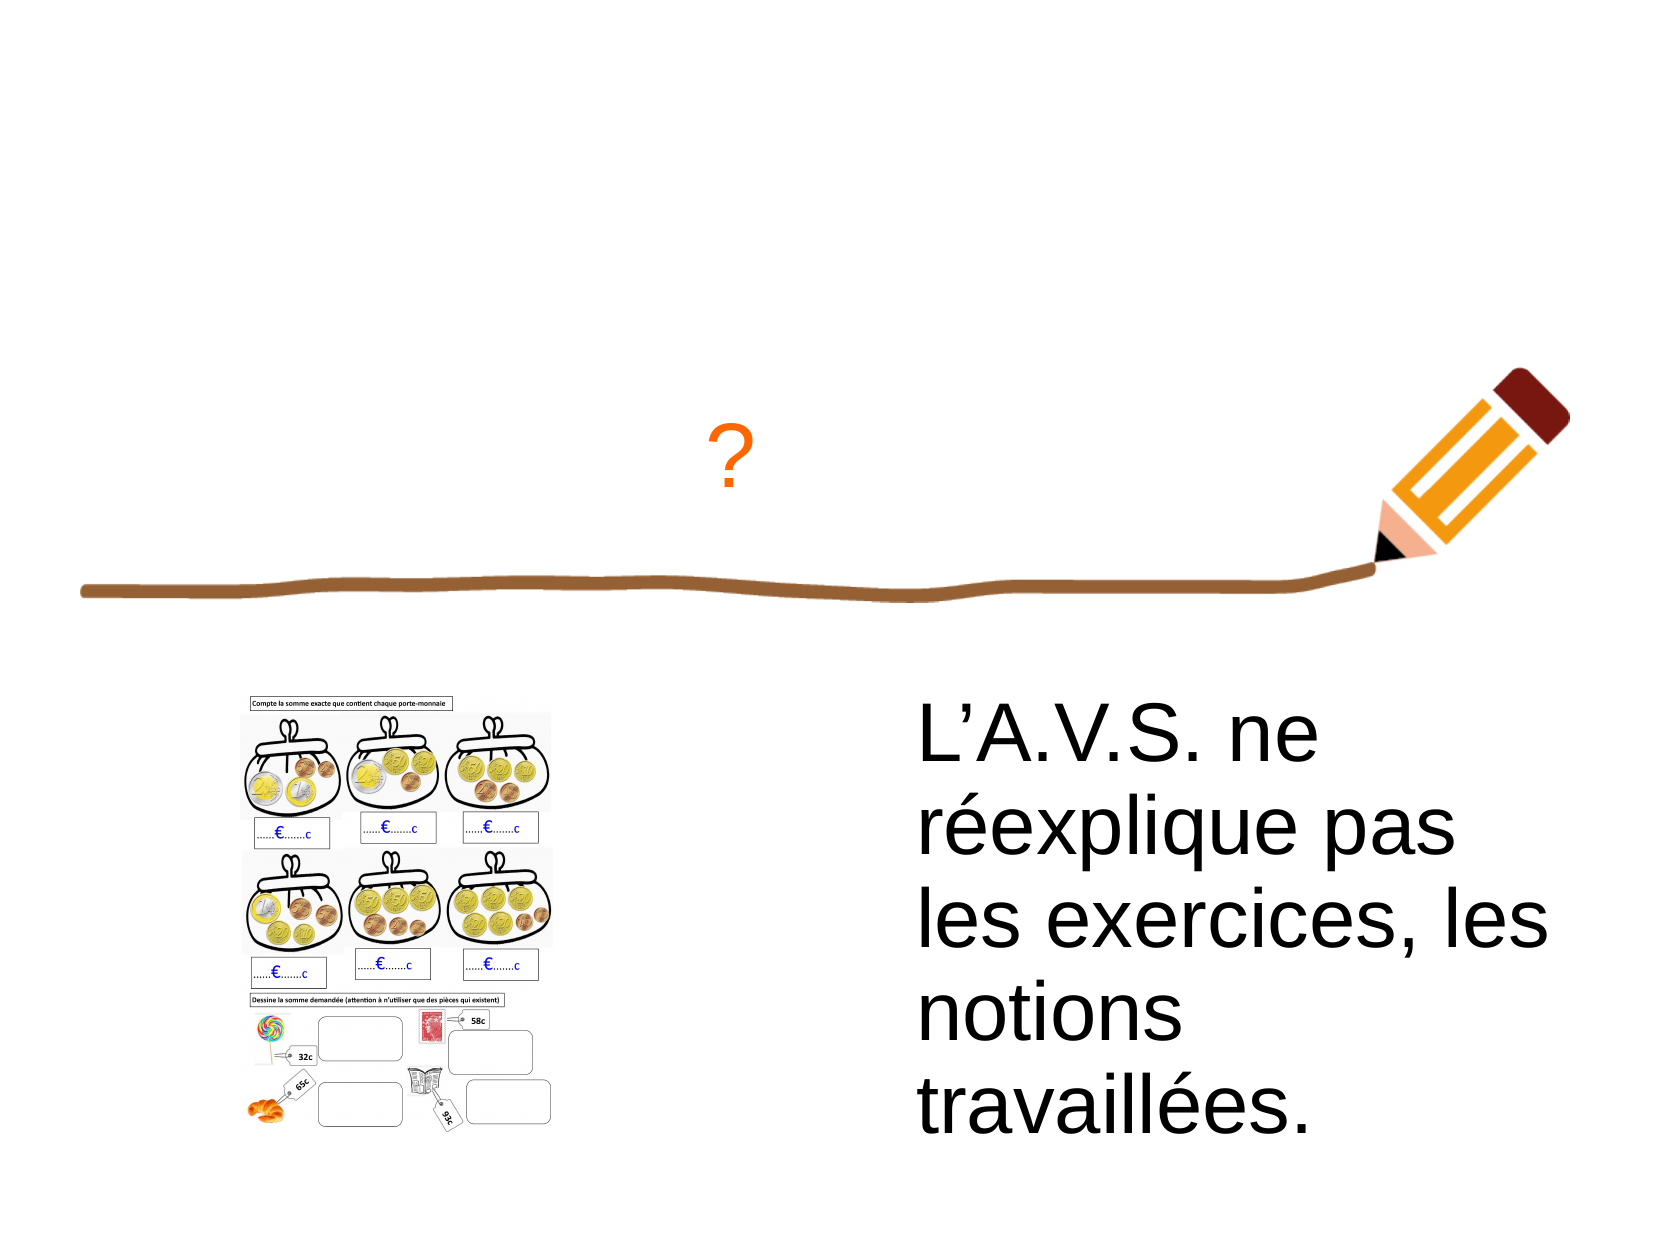

# ?
L’A.V.S. ne réexplique pas les exercices, les notions travaillées.